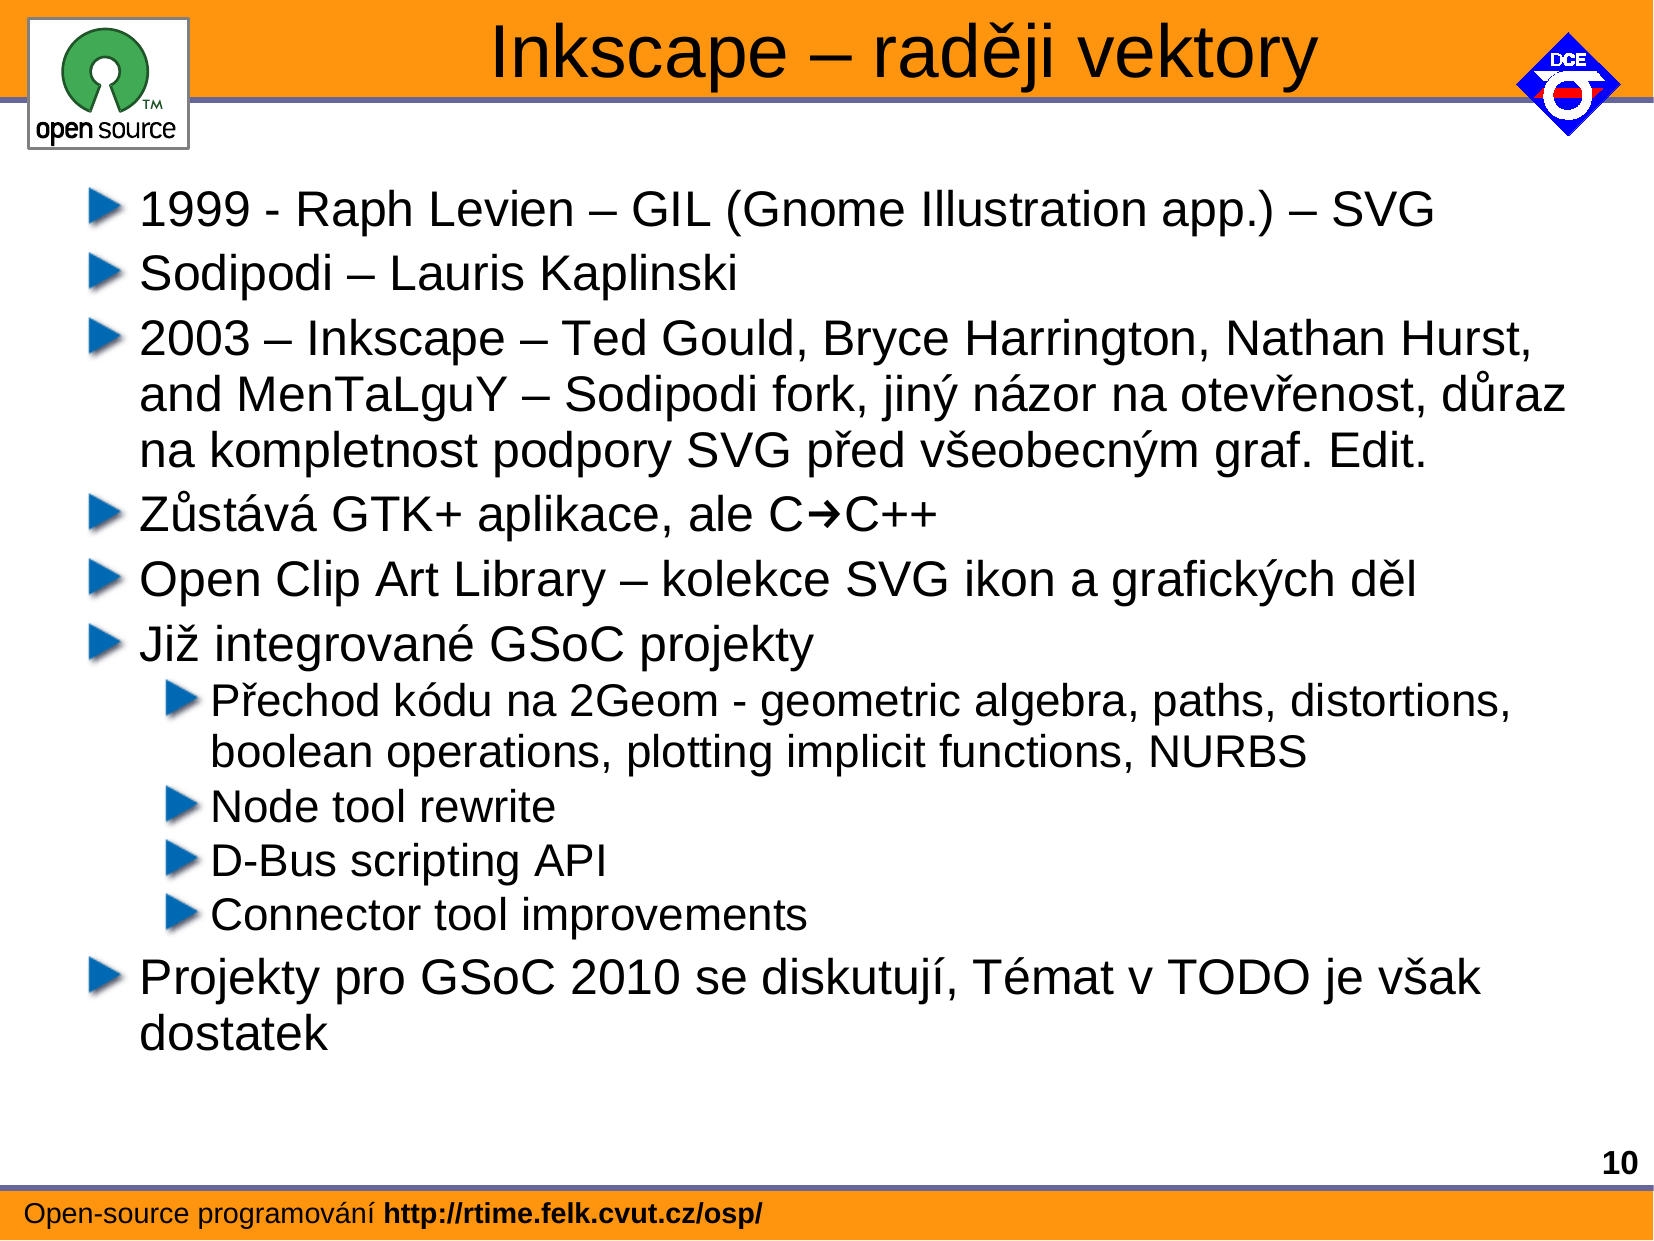

# Inkscape – raději vektory
1999 - Raph Levien – GIL (Gnome Illustration app.) – SVG
Sodipodi – Lauris Kaplinski
2003 – Inkscape – Ted Gould, Bryce Harrington, Nathan Hurst, and MenTaLguY – Sodipodi fork, jiný názor na otevřenost, důraz na kompletnost podpory SVG před všeobecným graf. Edit.
Zůstává GTK+ aplikace, ale C→C++
Open Clip Art Library – kolekce SVG ikon a grafických děl
Již integrované GSoC projekty
Přechod kódu na 2Geom - geometric algebra, paths, distortions, boolean operations, plotting implicit functions, NURBS
Node tool rewrite
D-Bus scripting API
Connector tool improvements
Projekty pro GSoC 2010 se diskutují, Témat v TODO je však dostatek